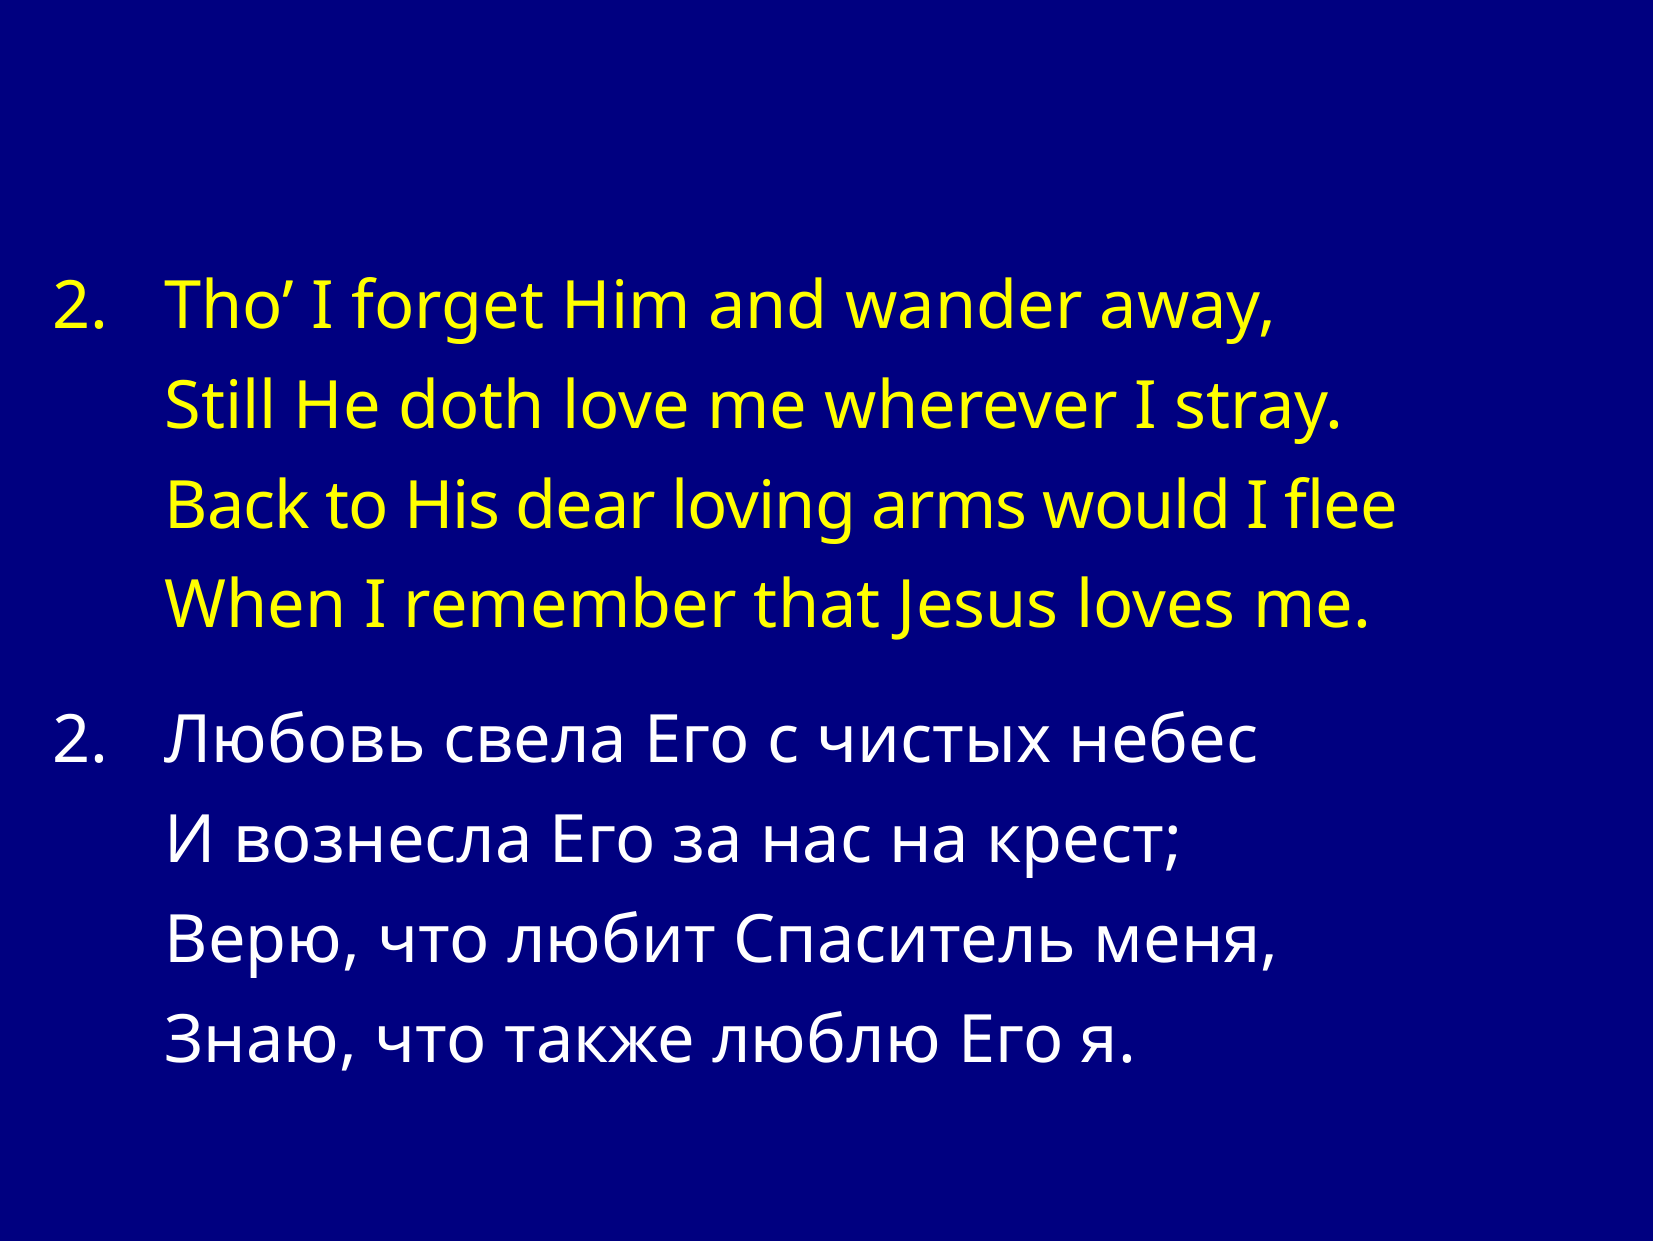

2.	Tho’ I forget Him and wander away,
	Still He doth love me wherever I stray.
	Back to His dear loving arms would I flee
	When I remember that Jesus loves me.
2.	Любовь свела Его с чистых небес
	И вознесла Его за нас на крест;
	Верю, что любит Спаситель меня,
	Знаю, что также люблю Его я.